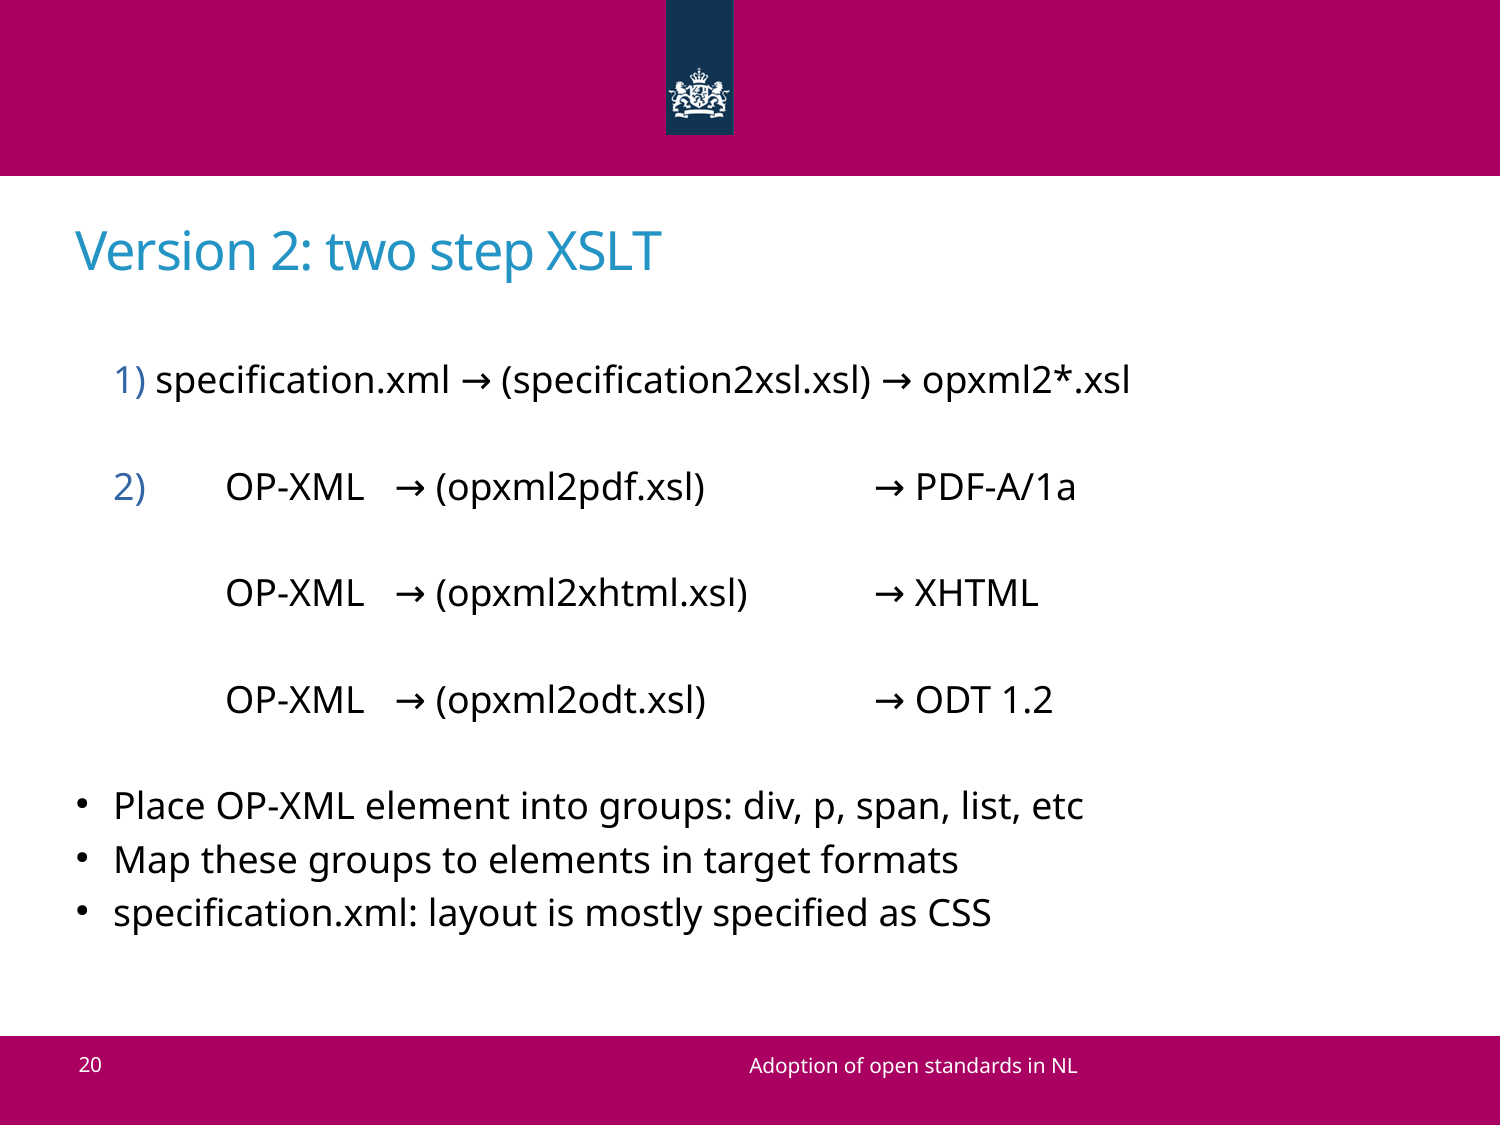

# Version 2: two step XSLT
1) specification.xml → (specification2xsl.xsl) → opxml2*.xsl
2) 	OP-XML	→ (opxml2pdf.xsl)	→ PDF-A/1a
	OP-XML	→ (opxml2xhtml.xsl)	→ XHTML
	OP-XML	→ (opxml2odt.xsl)	→ ODT 1.2
Place OP-XML element into groups: div, p, span, list, etc
Map these groups to elements in target formats
specification.xml: layout is mostly specified as CSS
Adoption of open standards in NL